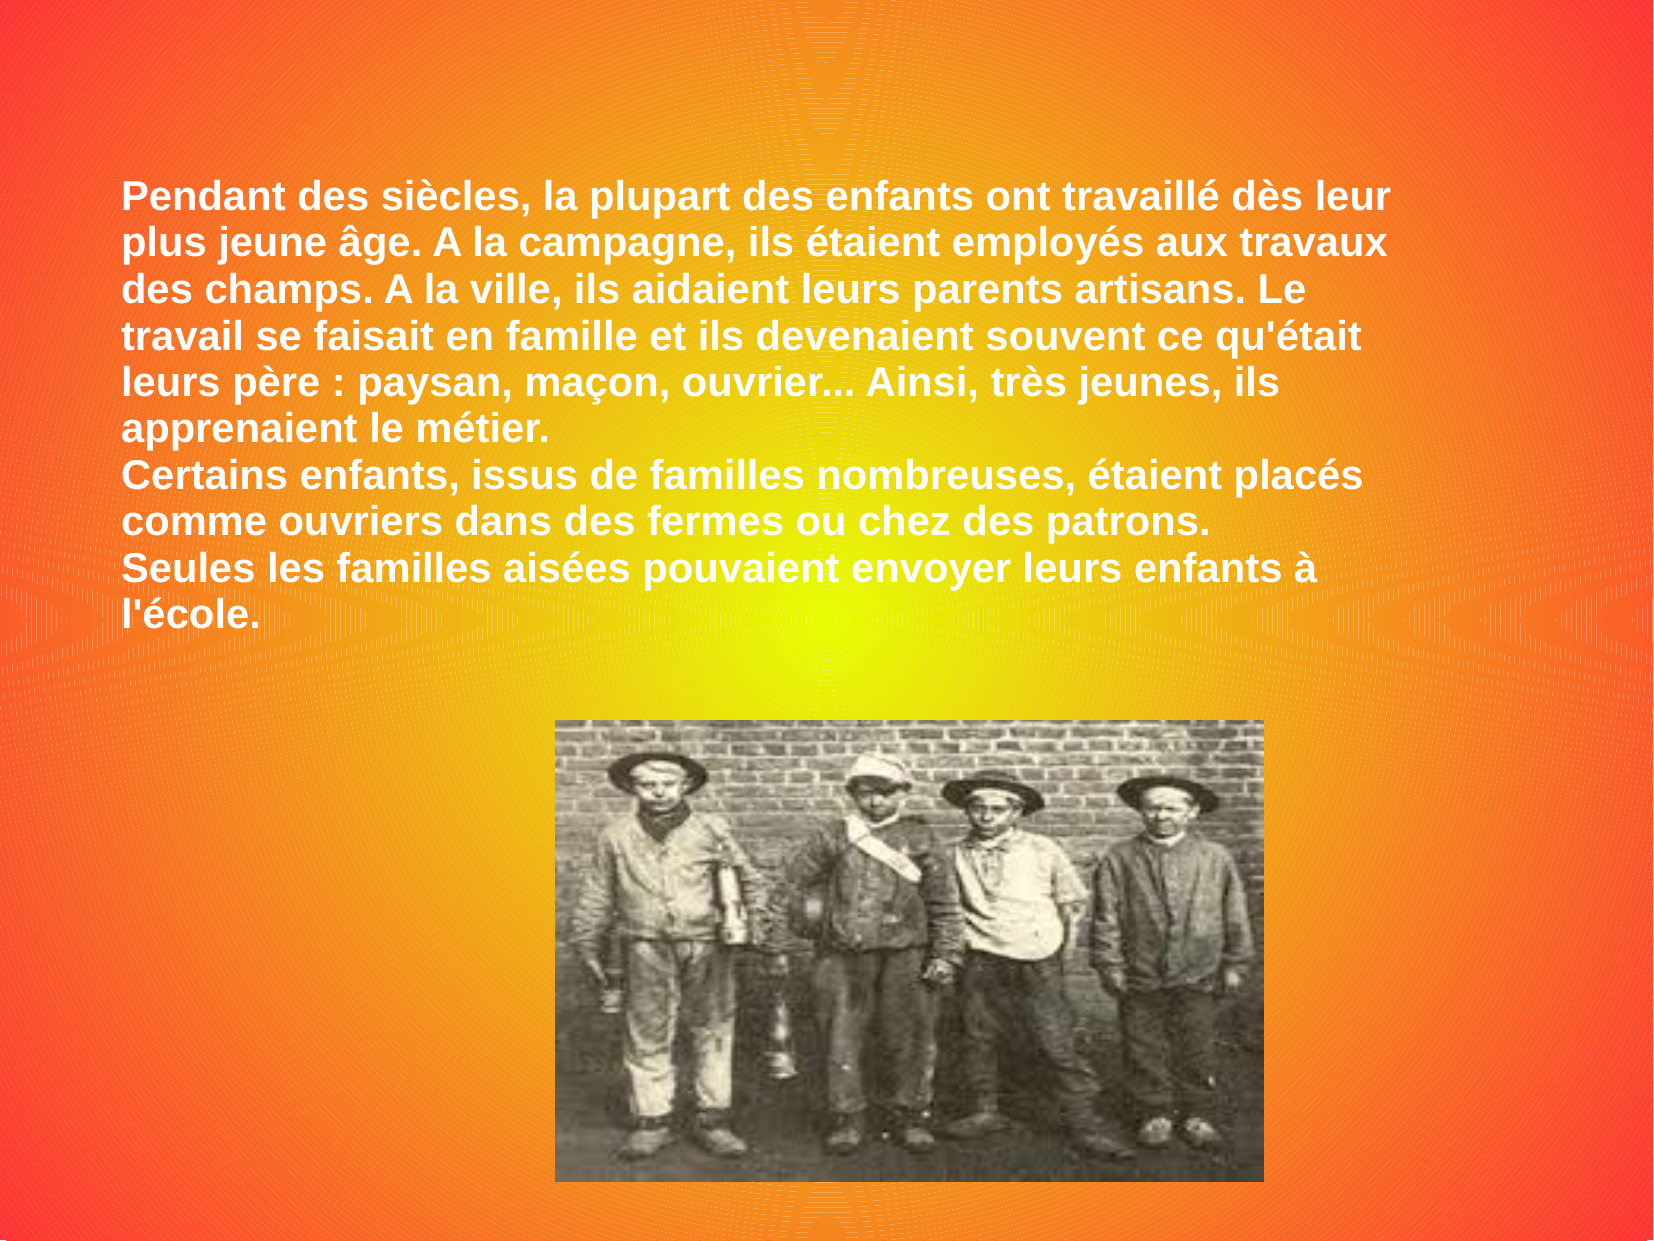

Pendant des siècles, la plupart des enfants ont travaillé dès leur plus jeune âge. A la campagne, ils étaient employés aux travaux des champs. A la ville, ils aidaient leurs parents artisans. Le travail se faisait en famille et ils devenaient souvent ce qu'était leurs père : paysan, maçon, ouvrier... Ainsi, très jeunes, ils apprenaient le métier.
Certains enfants, issus de familles nombreuses, étaient placés comme ouvriers dans des fermes ou chez des patrons.
Seules les familles aisées pouvaient envoyer leurs enfants à l'école.